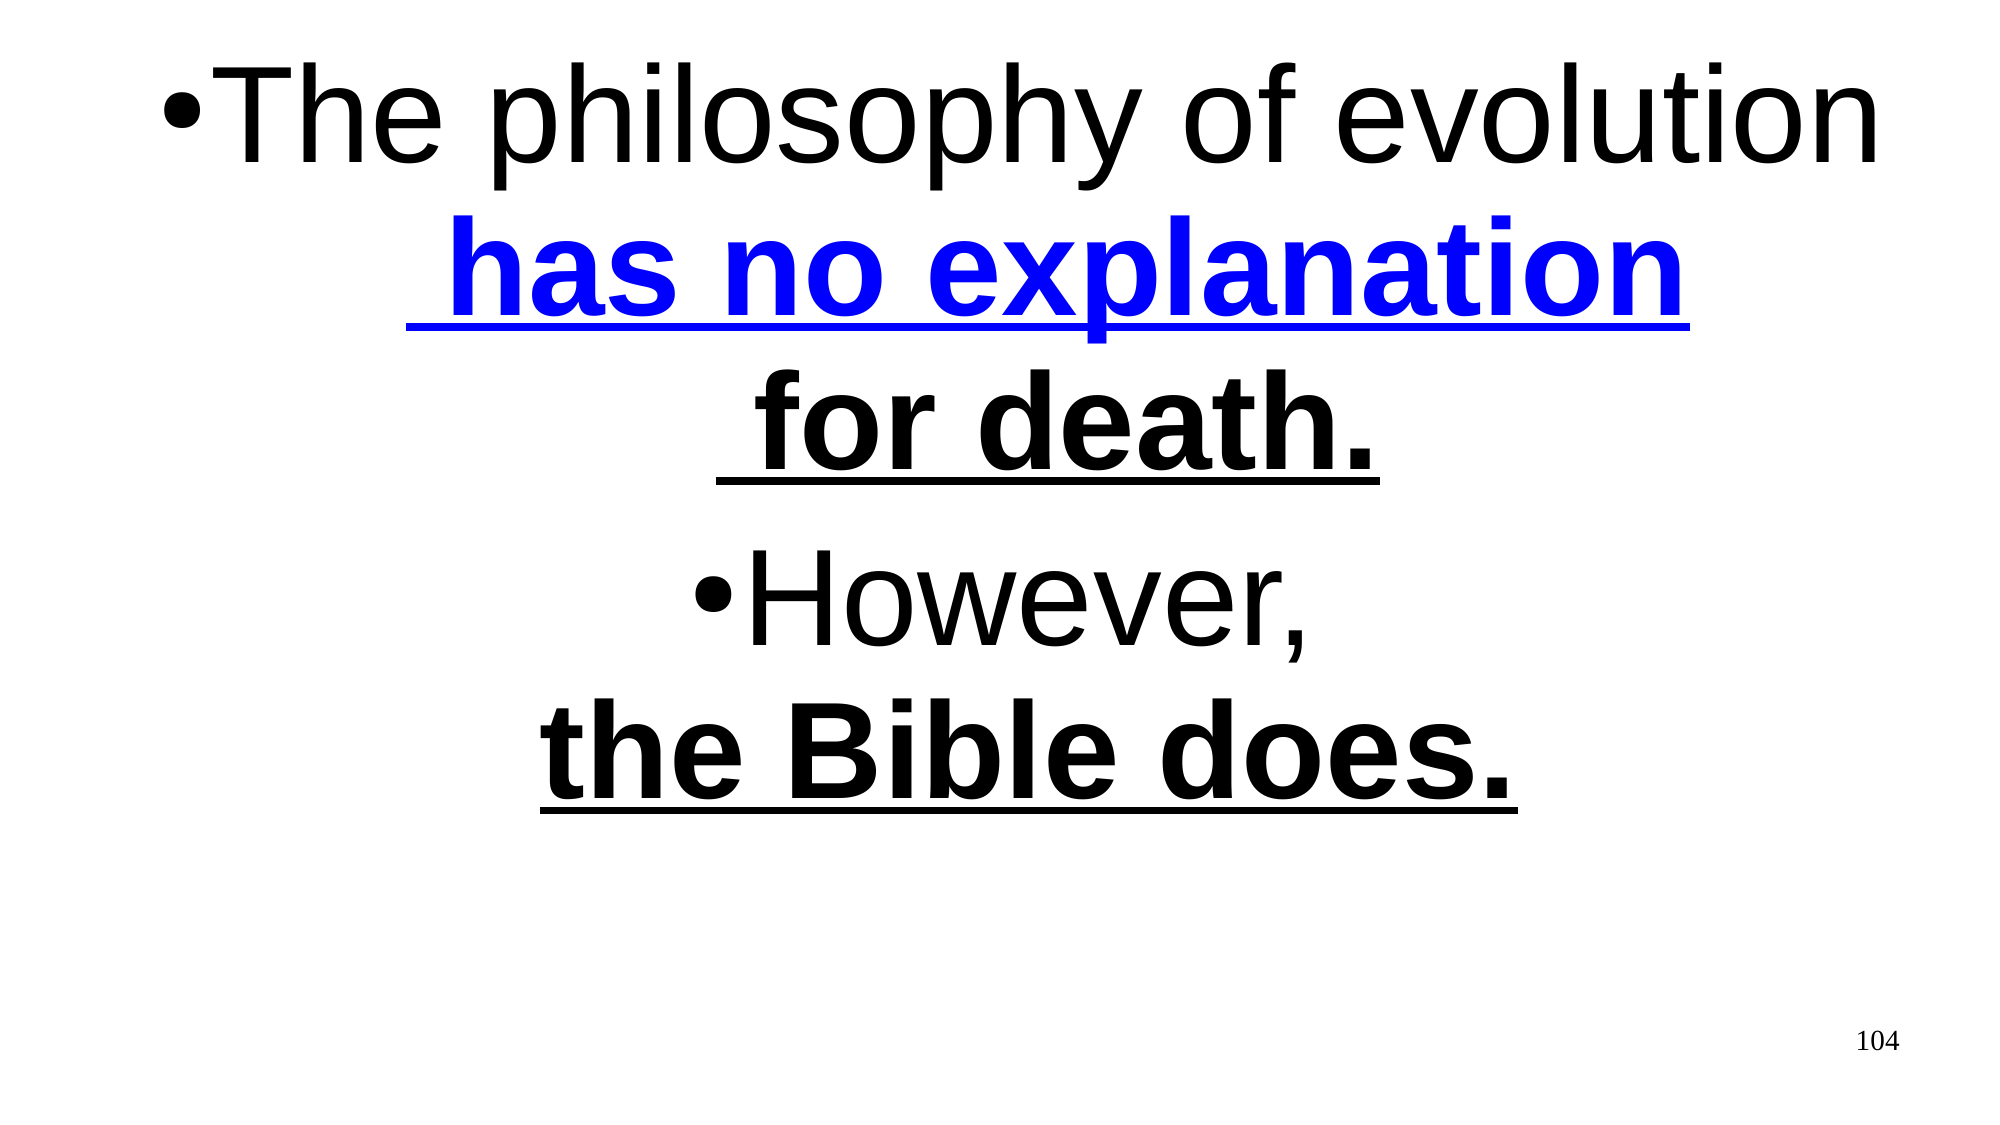

# The philosophy of evolution has no explanation for death.
However,
the Bible does.
104